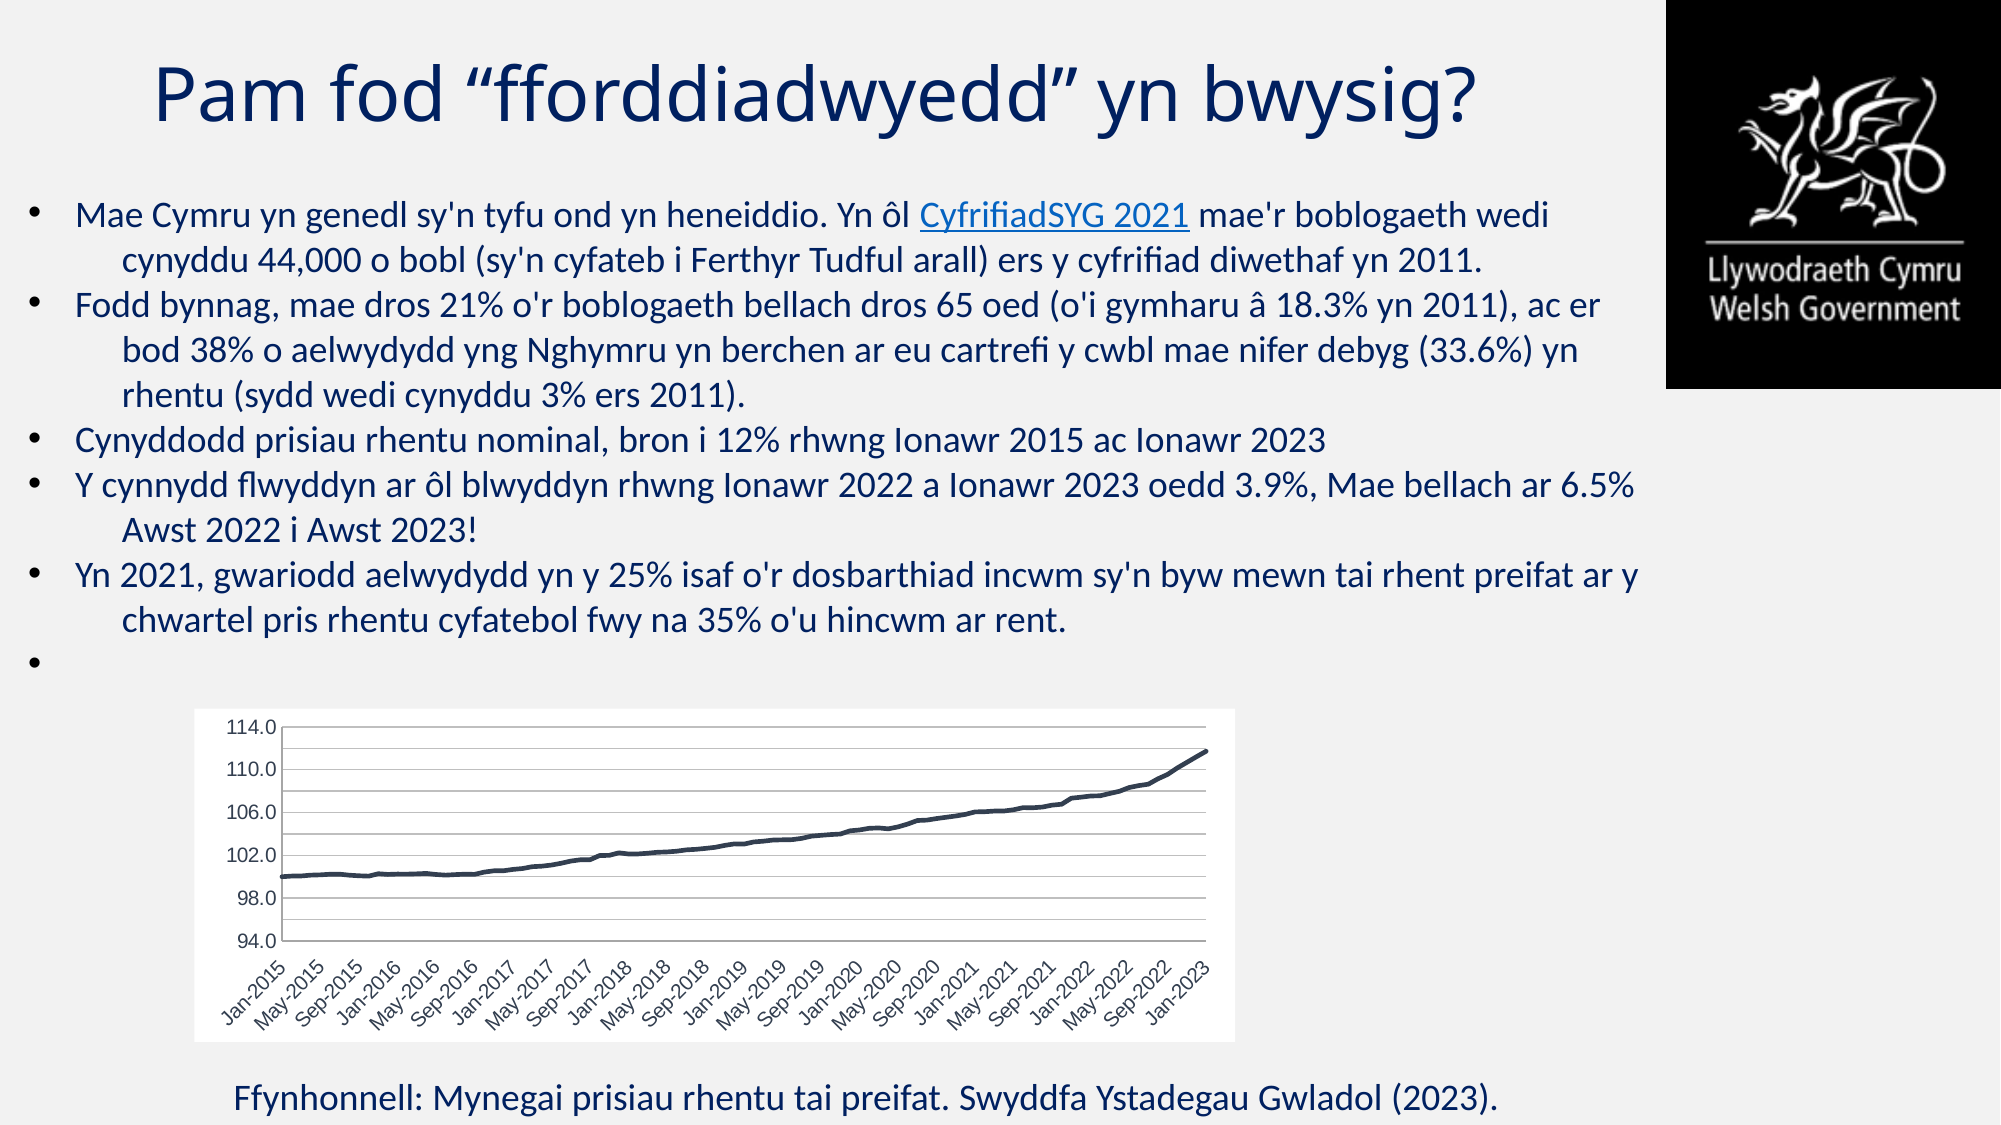

# Pam fod “fforddiadwyedd” yn bwysig?
Mae Cymru yn genedl sy'n tyfu ond yn heneiddio. Yn ôl CyfrifiadSYG 2021 mae'r boblogaeth wedi cynyddu 44,000 o bobl (sy'n cyfateb i Ferthyr Tudful arall) ers y cyfrifiad diwethaf yn 2011.
Fodd bynnag, mae dros 21% o'r boblogaeth bellach dros 65 oed (o'i gymharu â 18.3% yn 2011), ac er bod 38% o aelwydydd yng Nghymru yn berchen ar eu cartrefi y cwbl mae nifer debyg (33.6%) yn rhentu (sydd wedi cynyddu 3% ers 2011).
Cynyddodd prisiau rhentu nominal, bron i 12% rhwng Ionawr 2015 ac Ionawr 2023
Y cynnydd flwyddyn ar ôl blwyddyn rhwng Ionawr 2022 a Ionawr 2023 oedd 3.9%, Mae bellach ar 6.5% Awst 2022 i Awst 2023!
Yn 2021, gwariodd aelwydydd yn y 25% isaf o'r dosbarthiad incwm sy'n byw mewn tai rhent preifat ar y chwartel pris rhentu cyfatebol fwy na 35% o'u hincwm ar rent.
### Chart
| Category | Series1 |
|---|---|
| 42005 | 100.0 |
| 42036 | 100.060388407629 |
| 42064 | 100.072406631949 |
| 42095 | 100.148348997209 |
| 42125 | 100.177399026427 |
| 42156 | 100.235059515733 |
| 42186 | 100.238722958672 |
| 42217 | 100.145610533482 |
| 42248 | 100.091513408342 |
| 42278 | 100.054114597087 |
| 42309 | 100.281124253693 |
| 42339 | 100.218283646297 |
| 42370 | 100.25137076101 |
| 42401 | 100.245774577141 |
| 42430 | 100.269784301023 |
| 42461 | 100.310658105625 |
| 42491 | 100.211136668044 |
| 42522 | 100.150570214737 |
| 42552 | 100.202491213135 |
| 42583 | 100.239566002372 |
| 42614 | 100.219883558189 |
| 42644 | 100.431685417192 |
| 42675 | 100.554221080062 |
| 42705 | 100.559977111537 |
| 42736 | 100.687925107177 |
| 42767 | 100.76886528397 |
| 42795 | 100.939203429912 |
| 42826 | 100.988916515904 |
| 42856 | 101.094006270057 |
| 42887 | 101.257528319739 |
| 42917 | 101.462983456451 |
| 42948 | 101.584372340153 |
| 42979 | 101.592015694905 |
| 43009 | 101.984401798532 |
| 43040 | 101.997949594693 |
| 43070 | 102.236992552828 |
| 43101 | 102.124996080242 |
| 43132 | 102.134009924566 |
| 43160 | 102.196038989617 |
| 43191 | 102.287946566225 |
| 43221 | 102.32116609385 |
| 43252 | 102.386549715546 |
| 43282 | 102.514184877975 |
| 43313 | 102.563833112098 |
| 43344 | 102.650927109378 |
| 43374 | 102.748589364295 |
| 43405 | 102.933376032483 |
| 43435 | 103.069035796203 |
| 43466 | 103.053634442173 |
| 43497 | 103.252564043811 |
| 43525 | 103.324836763134 |
| 43556 | 103.431015796014 |
| 43586 | 103.452589785097 |
| 43617 | 103.466024175574 |
| 43647 | 103.587738691468 |
| 43678 | 103.791508287065 |
| 43709 | 103.869246646529 |
| 43739 | 103.94408262633 |
| 43770 | 103.992421548616 |
| 43800 | 104.291668279746 |
| 43831 | 104.373537256295 |
| 43862 | 104.525517028833 |
| 43891 | 104.560969861311 |
| 43922 | 104.479197302913 |
| 43952 | 104.661877024696 |
| 43983 | 104.923757416382 |
| 44013 | 105.252821245202 |
| 44044 | 105.29390366977 |
| 44075 | 105.43690551068 |
| 44105 | 105.556627775386 |
| 44136 | 105.680071820888 |
| 44166 | 105.832214692145 |
| 44197 | 106.0599000397 |
| 44228 | 106.078625369969 |
| 44256 | 106.136791798417 |
| 44287 | 106.146312308072 |
| 44317 | 106.261397309514 |
| 44348 | 106.456908034309 |
| 44378 | 106.447782673447 |
| 44409 | 106.512307971229 |
| 44440 | 106.690579963009 |
| 44470 | 106.781389005491 |
| 44501 | 107.343752280047 |
| 44531 | 107.436395159586 |
| 44562 | 107.548188132773 |
| 44593 | 107.56742579813 |
| 44621 | 107.782687015585 |
| 44652 | 107.989280275564 |
| 44682 | 108.333301583809 |
| 44713 | 108.515386983484 |
| 44743 | 108.650816408762 |
| 44774 | 109.151410977323 |
| 44805 | 109.558909363475 |
| 44835 | 110.159065519201 |
| 44866 | 110.686009402142 |
| 44896 | 111.218106142225 |
| 44927 | 111.730773673786 |Ffynhonnell: Mynegai prisiau rhentu tai preifat. Swyddfa Ystadegau Gwladol (2023).